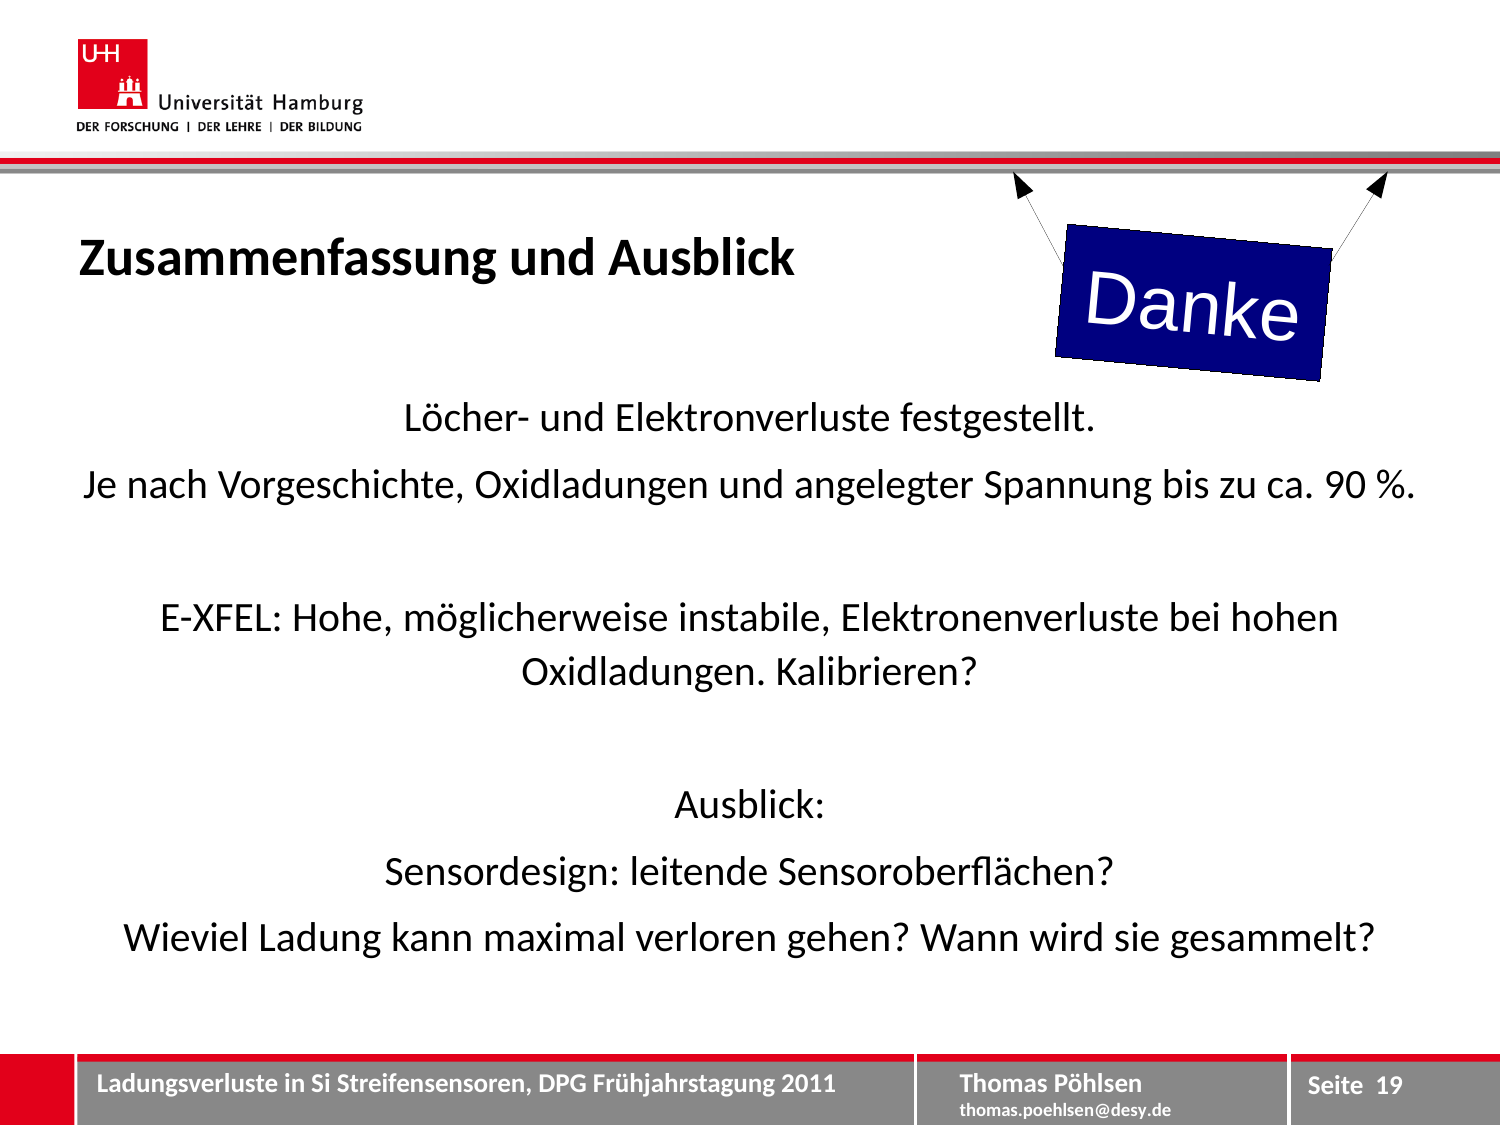

Danke
# Zusammenfassung und Ausblick
Löcher- und Elektronverluste festgestellt.
Je nach Vorgeschichte, Oxidladungen und angelegter Spannung bis zu ca. 90 %.
E-XFEL: Hohe, möglicherweise instabile, Elektronenverluste bei hohen Oxidladungen. Kalibrieren?
Ausblick:
Sensordesign: leitende Sensoroberflächen?
Wieviel Ladung kann maximal verloren gehen? Wann wird sie gesammelt?